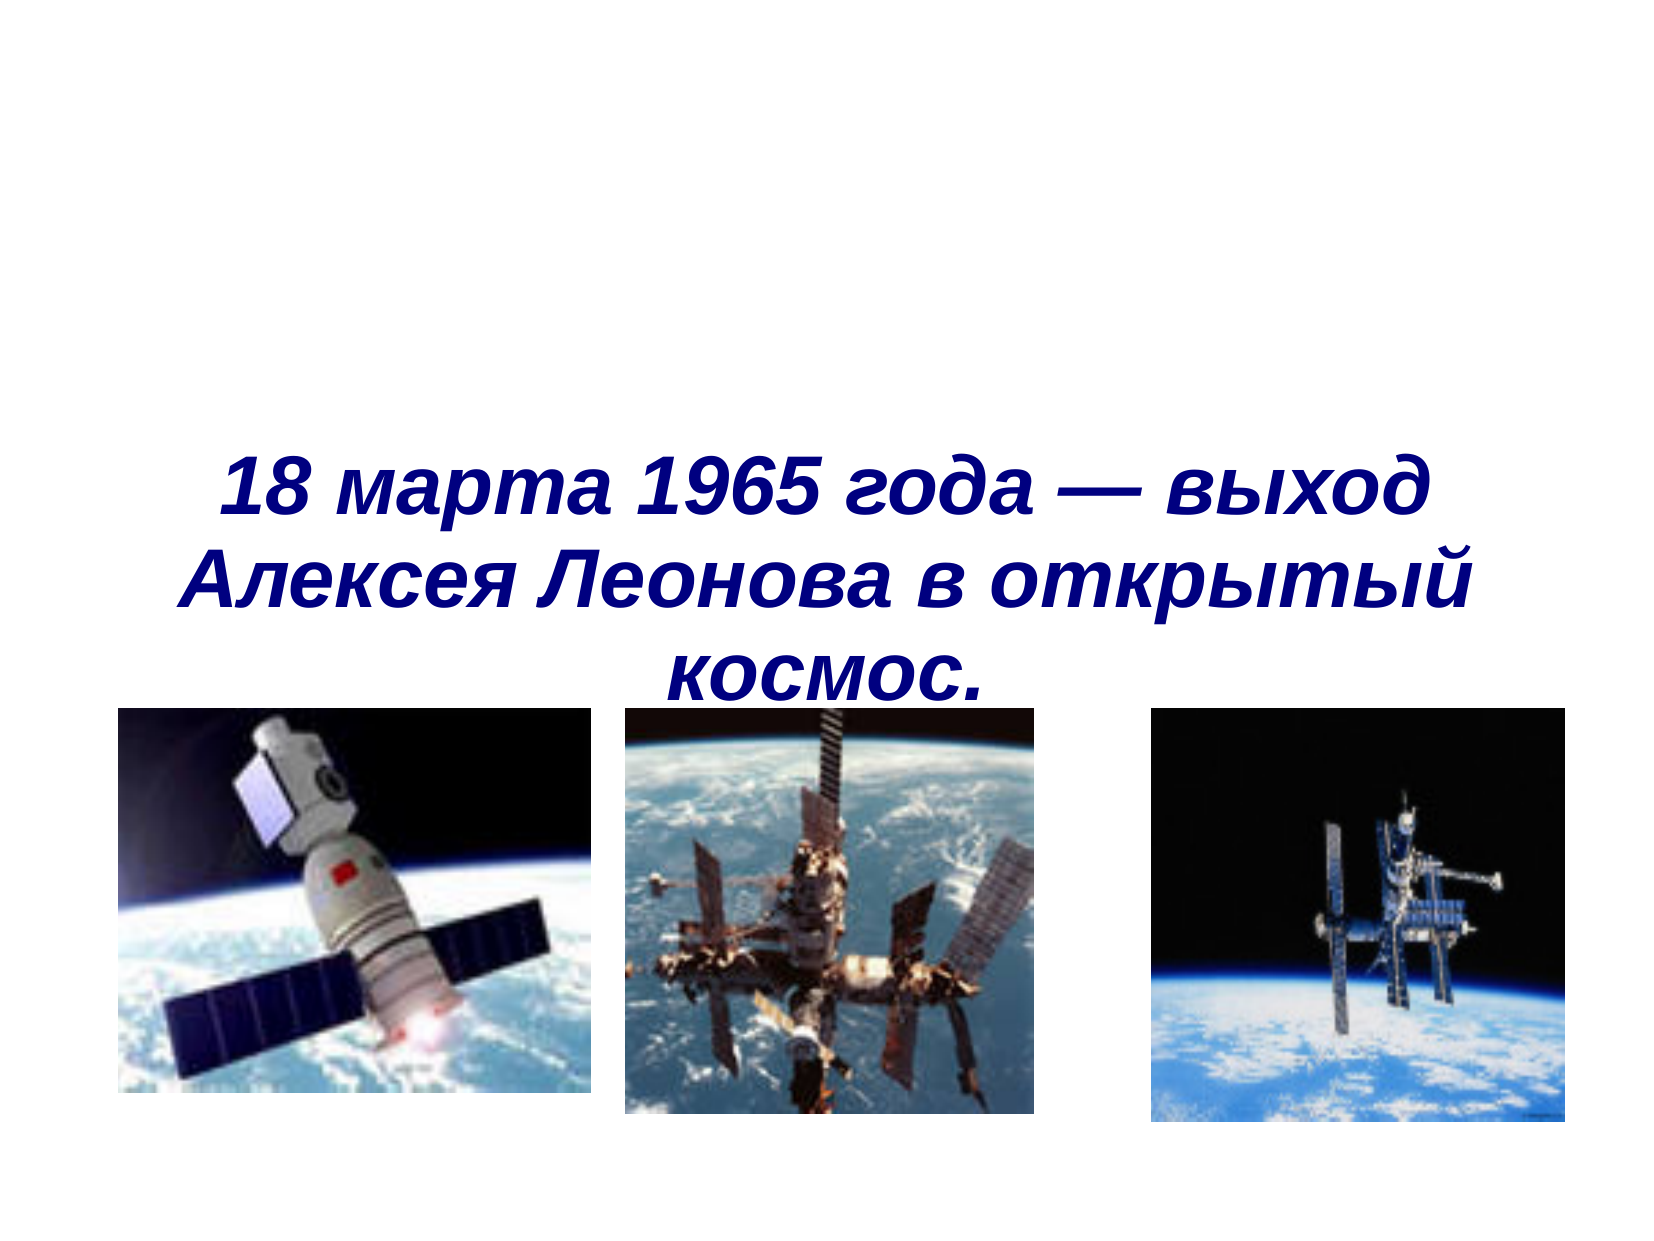

# 18 марта 1965 года — выход Алексея Леонова в открытый космос.